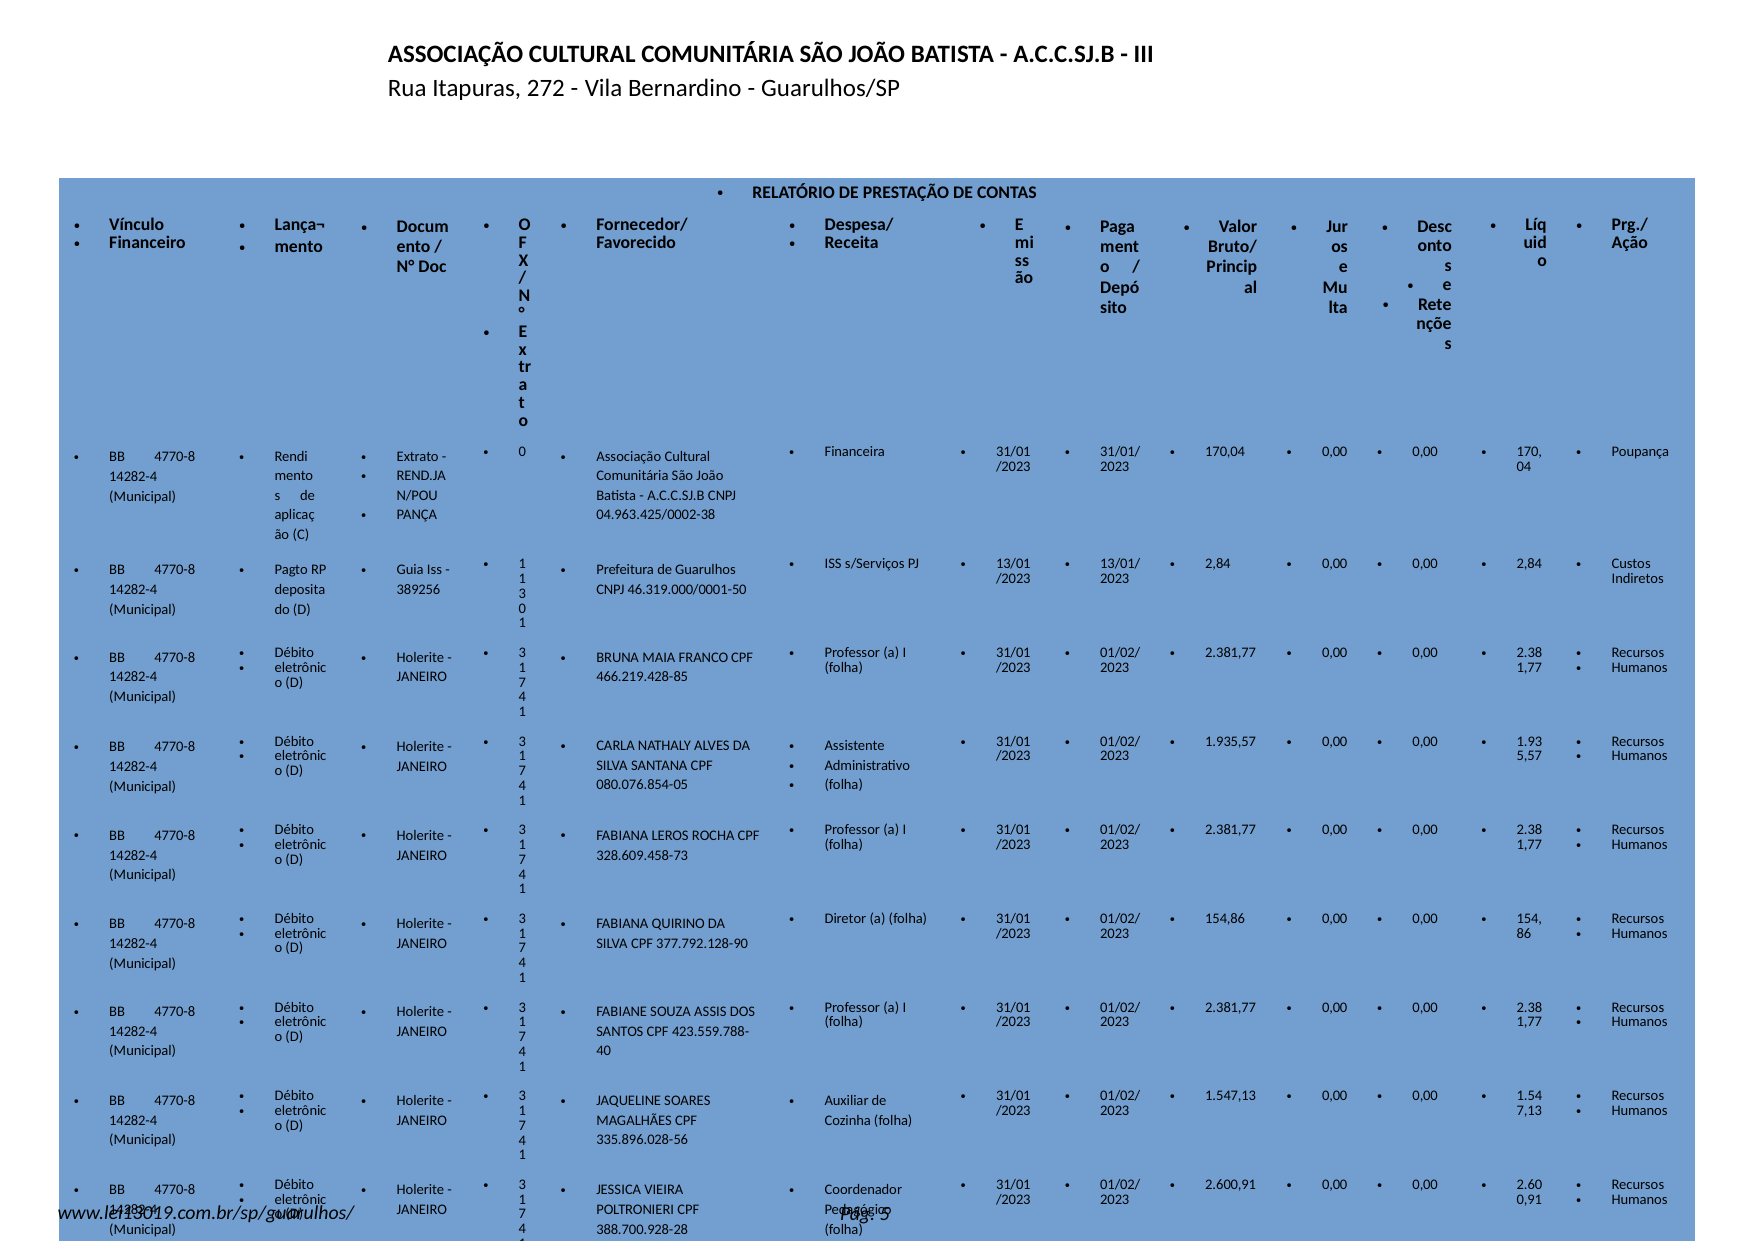

ASSOCIAÇÃO CULTURAL COMUNITÁRIA SÃO JOÃO BATISTA - A.C.C.SJ.B - III
Rua Itapuras, 272 - Vila Bernardino - Guarulhos/SP
| RELATÓRIO DE PRESTAÇÃO DE CONTAS | | | | | | | | | | | | |
| --- | --- | --- | --- | --- | --- | --- | --- | --- | --- | --- | --- | --- |
| Vínculo Financeiro | Lança¬ mento | Documento / N° Doc | OFX/N° Extrato | Fornecedor/ Favorecido | Despesa/ Receita | Emissão | Pagamento / Depósito | Valor Bruto/ Principal | Juros e Multa | Descontos e Retenções | Líquido | Prg./Ação |
| BB 4770-8 14282-4 (Municipal) | Rendimentos de aplicação (C) | Extrato - REND.JAN/POU PANÇA | 0 | Associação Cultural Comunitária São João Batista - A.C.C.SJ.B CNPJ 04.963.425/0002-38 | Financeira | 31/01/2023 | 31/01/2023 | 170,04 | 0,00 | 0,00 | 170,04 | Poupança |
| BB 4770-8 14282-4 (Municipal) | Pagto RP depositado (D) | Guia Iss -389256 | 11301 | Prefeitura de Guarulhos CNPJ 46.319.000/0001-50 | ISS s/Serviços PJ | 13/01/2023 | 13/01/2023 | 2,84 | 0,00 | 0,00 | 2,84 | Custos Indiretos |
| BB 4770-8 14282-4 (Municipal) | Débito eletrônico (D) | Holerite -JANEIRO | 31741 | BRUNA MAIA FRANCO CPF 466.219.428-85 | Professor (a) I (folha) | 31/01/2023 | 01/02/2023 | 2.381,77 | 0,00 | 0,00 | 2.381,77 | Recursos Humanos |
| BB 4770-8 14282-4 (Municipal) | Débito eletrônico (D) | Holerite -JANEIRO | 31741 | CARLA NATHALY ALVES DA SILVA SANTANA CPF 080.076.854-05 | Assistente Administrativo (folha) | 31/01/2023 | 01/02/2023 | 1.935,57 | 0,00 | 0,00 | 1.935,57 | Recursos Humanos |
| BB 4770-8 14282-4 (Municipal) | Débito eletrônico (D) | Holerite -JANEIRO | 31741 | FABIANA LEROS ROCHA CPF 328.609.458-73 | Professor (a) I (folha) | 31/01/2023 | 01/02/2023 | 2.381,77 | 0,00 | 0,00 | 2.381,77 | Recursos Humanos |
| BB 4770-8 14282-4 (Municipal) | Débito eletrônico (D) | Holerite -JANEIRO | 31741 | FABIANA QUIRINO DA SILVA CPF 377.792.128-90 | Diretor (a) (folha) | 31/01/2023 | 01/02/2023 | 154,86 | 0,00 | 0,00 | 154,86 | Recursos Humanos |
| BB 4770-8 14282-4 (Municipal) | Débito eletrônico (D) | Holerite -JANEIRO | 31741 | FABIANE SOUZA ASSIS DOS SANTOS CPF 423.559.788-40 | Professor (a) I (folha) | 31/01/2023 | 01/02/2023 | 2.381,77 | 0,00 | 0,00 | 2.381,77 | Recursos Humanos |
| BB 4770-8 14282-4 (Municipal) | Débito eletrônico (D) | Holerite -JANEIRO | 31741 | JAQUELINE SOARES MAGALHÃES CPF 335.896.028-56 | Auxiliar de Cozinha (folha) | 31/01/2023 | 01/02/2023 | 1.547,13 | 0,00 | 0,00 | 1.547,13 | Recursos Humanos |
| BB 4770-8 14282-4 (Municipal) | Débito eletrônico (D) | Holerite -JANEIRO | 31741 | JESSICA VIEIRA POLTRONIERI CPF 388.700.928-28 | Coordenador Pedagógico (folha) | 31/01/2023 | 01/02/2023 | 2.600,91 | 0,00 | 0,00 | 2.600,91 | Recursos Humanos |
| BB 4770-8 14282-4 (Municipal) | Débito eletrônico (D) | Holerite -JANEIRO | 31741 | JESSYCA MARIA GARCIA DE ARAUJO CPF 334.633.908-41 | Professor (a) I (folha) | 31/01/2023 | 01/02/2023 | 2.381,77 | 0,00 | 0,00 | 2.381,77 | Recursos Humanos |
| BB 4770-8 14282-4 (Municipal) | Débito eletrônico (D) | Holerite -JANEIRO | 31741 | JOSINETE DE OLIVEIRA SOUZA CPF 084.668.444-65 | Professor (a) I (folha) | 31/01/2023 | 01/02/2023 | 2.646,20 | 0,00 | 0,00 | 2.646,20 | Recursos Humanos |
| BB 4770-8 14282-4 (Municipal) | Débito eletrônico (D) | Holerite -JANEIRO | 31741 | MARIA AUDENICE DOS SANTOS CPF 333.865.838-90 | Cozinheiro(a) (folha) | 31/01/2023 | 01/02/2023 | 1.684,86 | 0,00 | 0,00 | 1.684,86 | Recursos Humanos |
| BB 4770-8 14282-4 (Municipal) | Débito eletrônico (D) | Holerite -JANEIRO | 31741 | MARTA LOPES RODRIGUES CPF 908.150.844-04 | Auxiliar de Limpeza (folha) | 31/01/2023 | 01/02/2023 | 1.235,93 | 0,00 | 0,00 | 1.235,93 | Recursos Humanos |
| BB 4770-8 14282-4 (Municipal) | Débito eletrônico (D) | Holerite -JANEIRO | 31741 | RAISSA ALVES DE SOUSA CPF 464.018.508-17 | Professor (a) I (folha) | 31/01/2023 | 01/02/2023 | 2.381,77 | 0,00 | 0,00 | 2.381,77 | Recursos Humanos |
| BB 4770-8 14282-4 (Municipal) | Débito eletrônico (D) | Holerite -JANEIRO | 31741 | SANDRA FELIX DOS SANTOS CPF 245.621.848-50 | Professor (a) I (folha) | 31/01/2023 | 01/02/2023 | 2.381,77 | 0,00 | 0,00 | 2.381,77 | Recursos Humanos |
| BB 4770-8 14282-4 (Municipal) | Débito eletrônico (D) | Holerite -JANEIRO | 31741 | TATIANE PEREIRA DA SILVA SANTOS CPF 343.326.668-95 | Professor (a) I (folha) | 31/01/2023 | 01/02/2023 | 2.381,77 | 0,00 | 0,00 | 2.381,77 | Recursos Humanos |
www.lei13019.com.br/sp/guarulhos/
Pág. 5